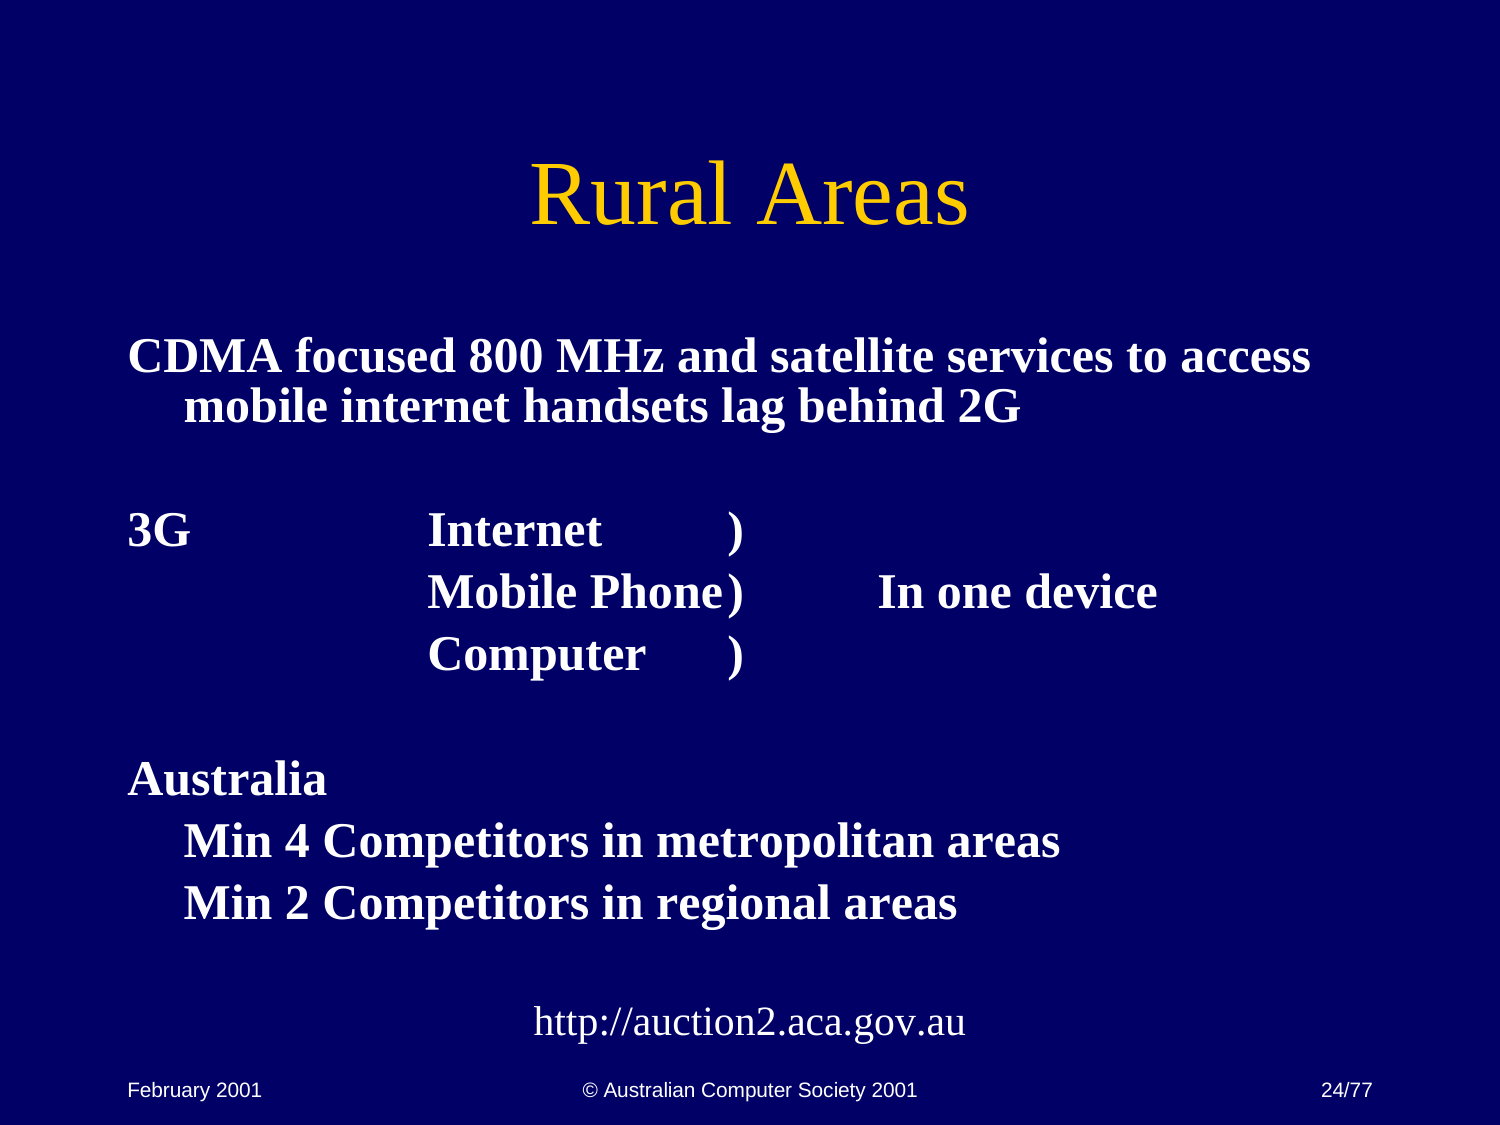

# Rural Areas
CDMA focused 800 MHz and satellite services to access mobile internet handsets lag behind 2G
3G 		Internet	)
Mobile Phone	)	In one device
Computer	)
Australia
	Min 4 Competitors in metropolitan areas
	Min 2 Competitors in regional areas
http://auction2.aca.gov.au
February 2001
© Australian Computer Society 2001
24